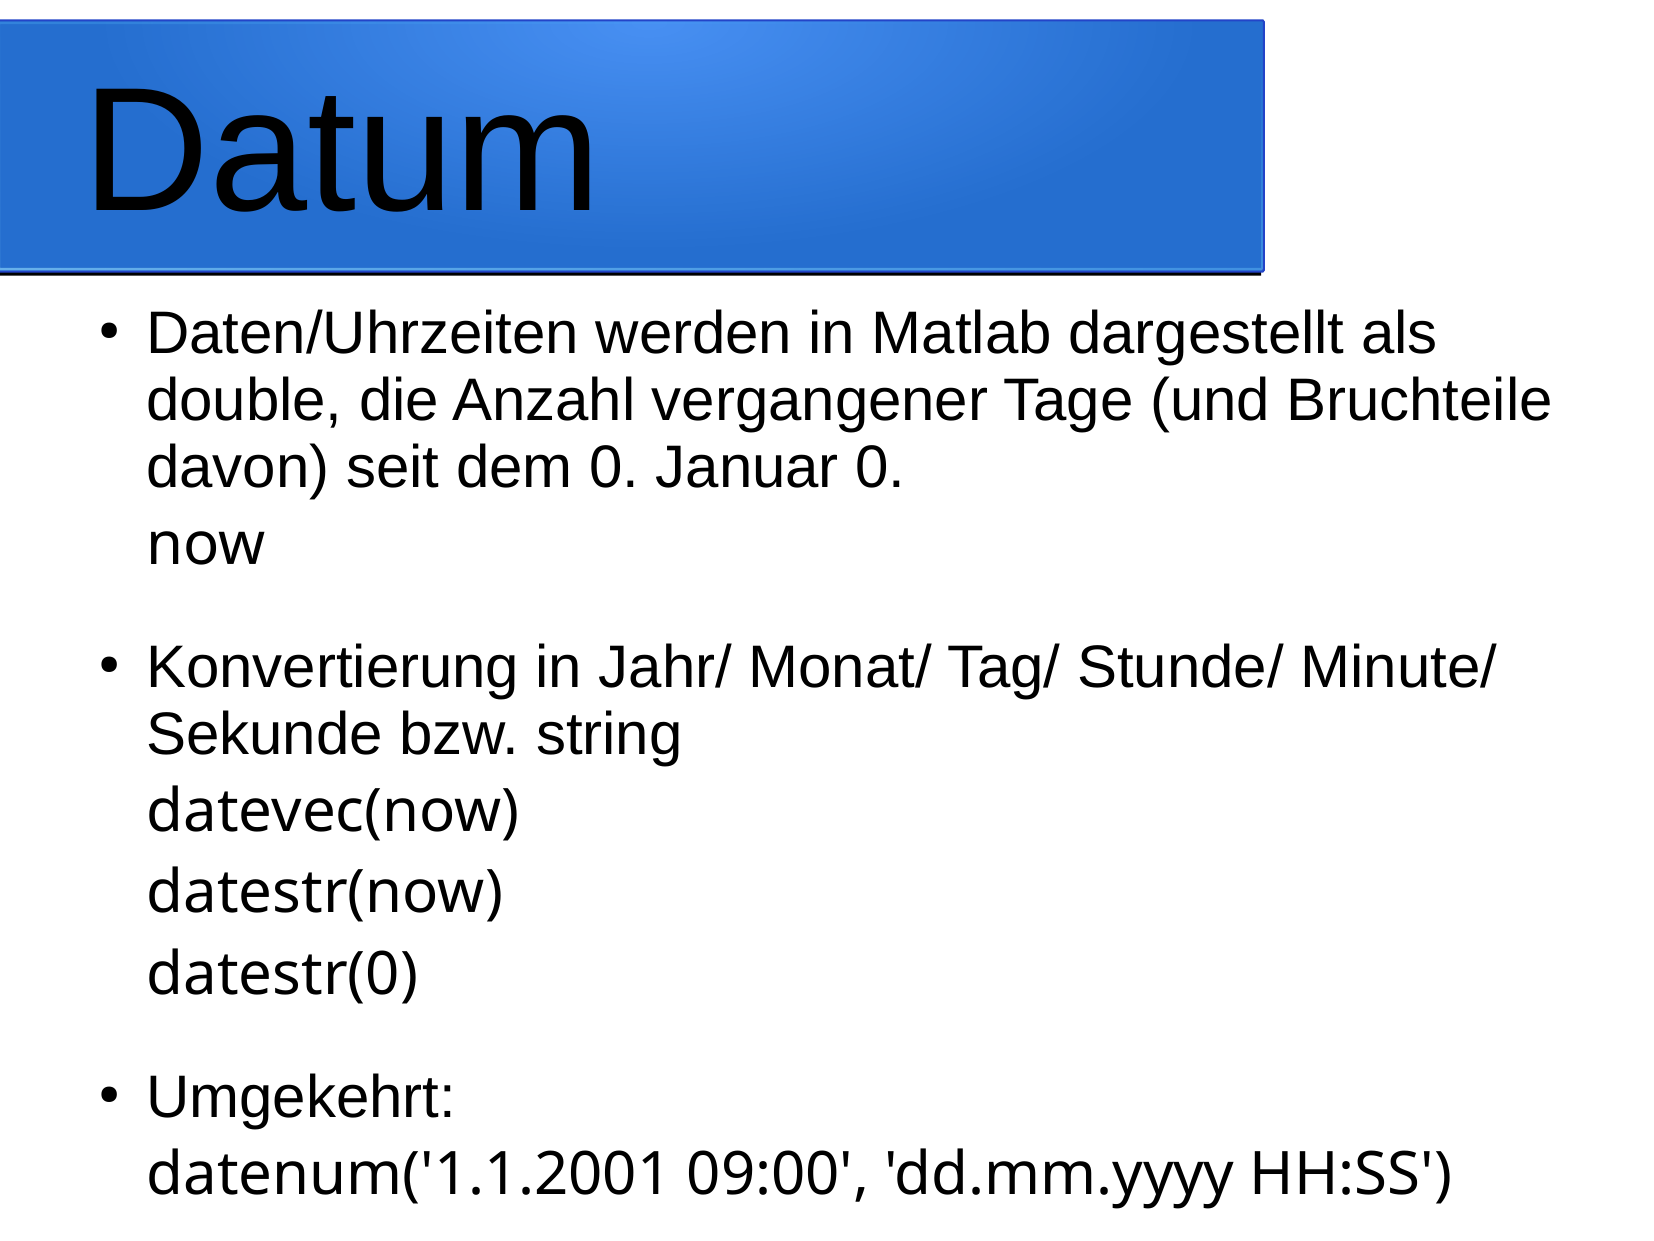

# Datum
Daten/Uhrzeiten werden in Matlab dargestellt als double, die Anzahl vergangener Tage (und Bruchteile davon) seit dem 0. Januar 0.
now
Konvertierung in Jahr/ Monat/ Tag/ Stunde/ Minute/ Sekunde bzw. string
datevec(now)
datestr(now)
datestr(0)
Umgekehrt:
datenum('1.1.2001 09:00', 'dd.mm.yyyy HH:SS')